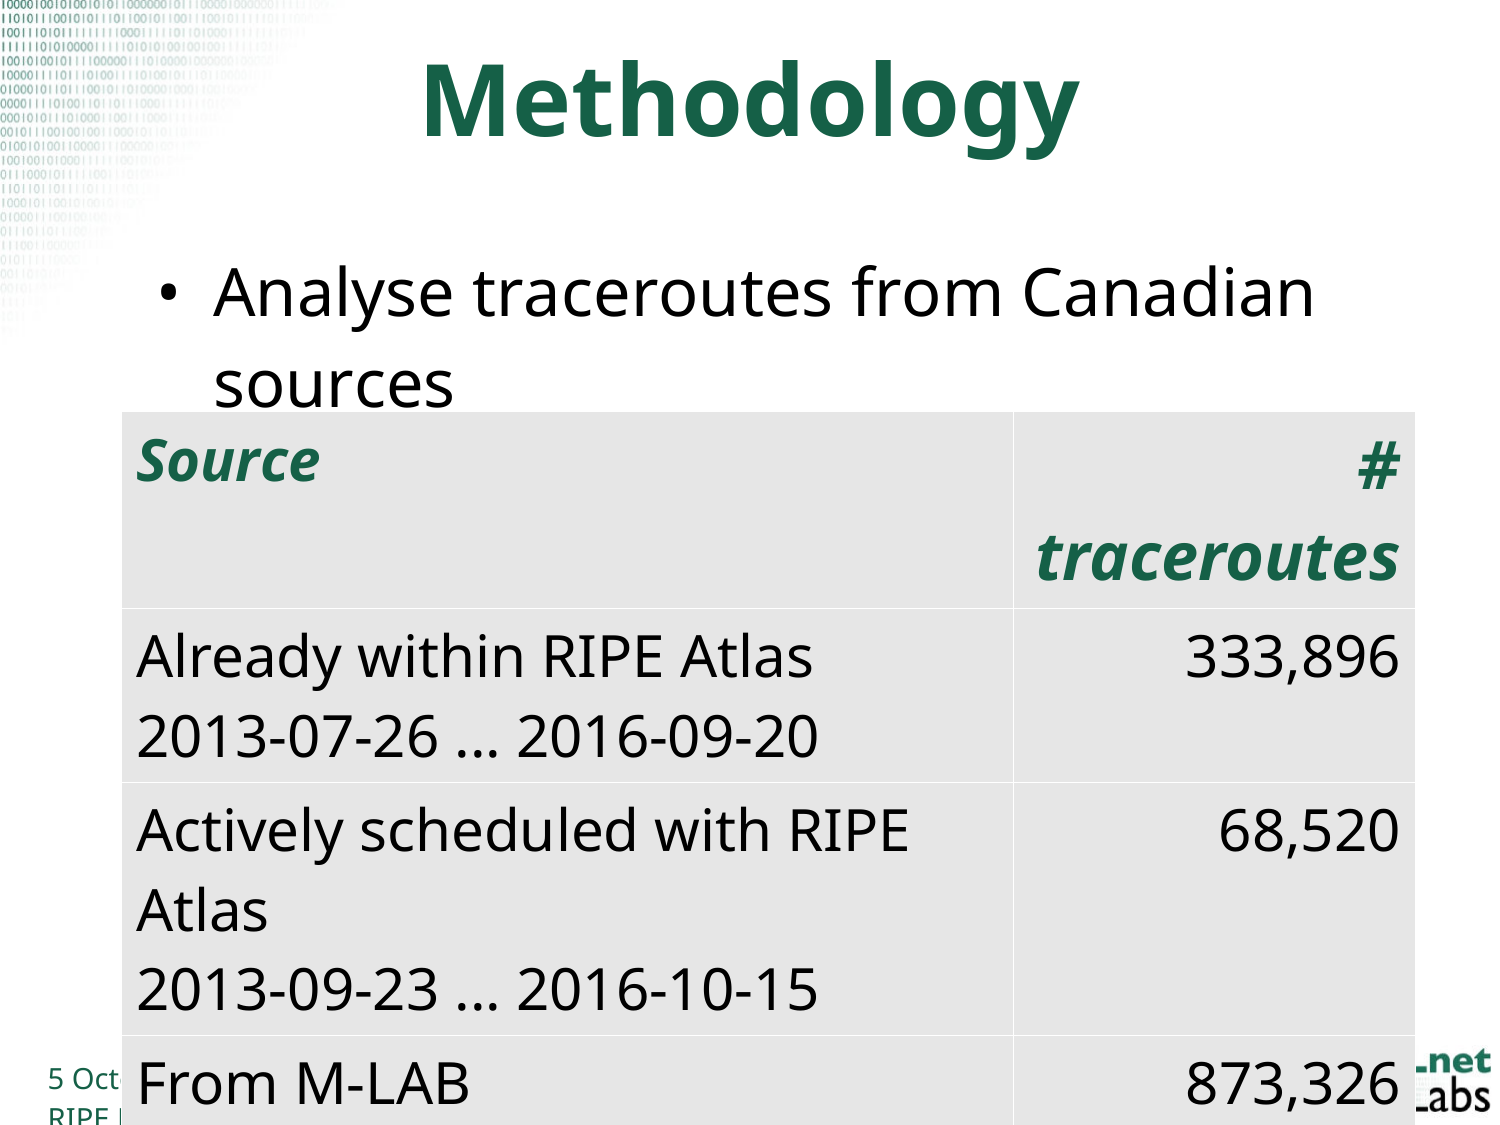

# Methodology
Analyse traceroutes from Canadian sources
to Canadian destinations.
| Source | # traceroutes |
| --- | --- |
| Already within RIPE Atlas 2013-07-26 ... 2016-09-20 | 333,896 |
| Actively scheduled with RIPE Atlas 2013-09-23 ... 2016-10-15 | 68,520 |
| From M-LAB 2014-08-28 ... 2016-09-22 | 873,326 |
| total | 1,275,742 |